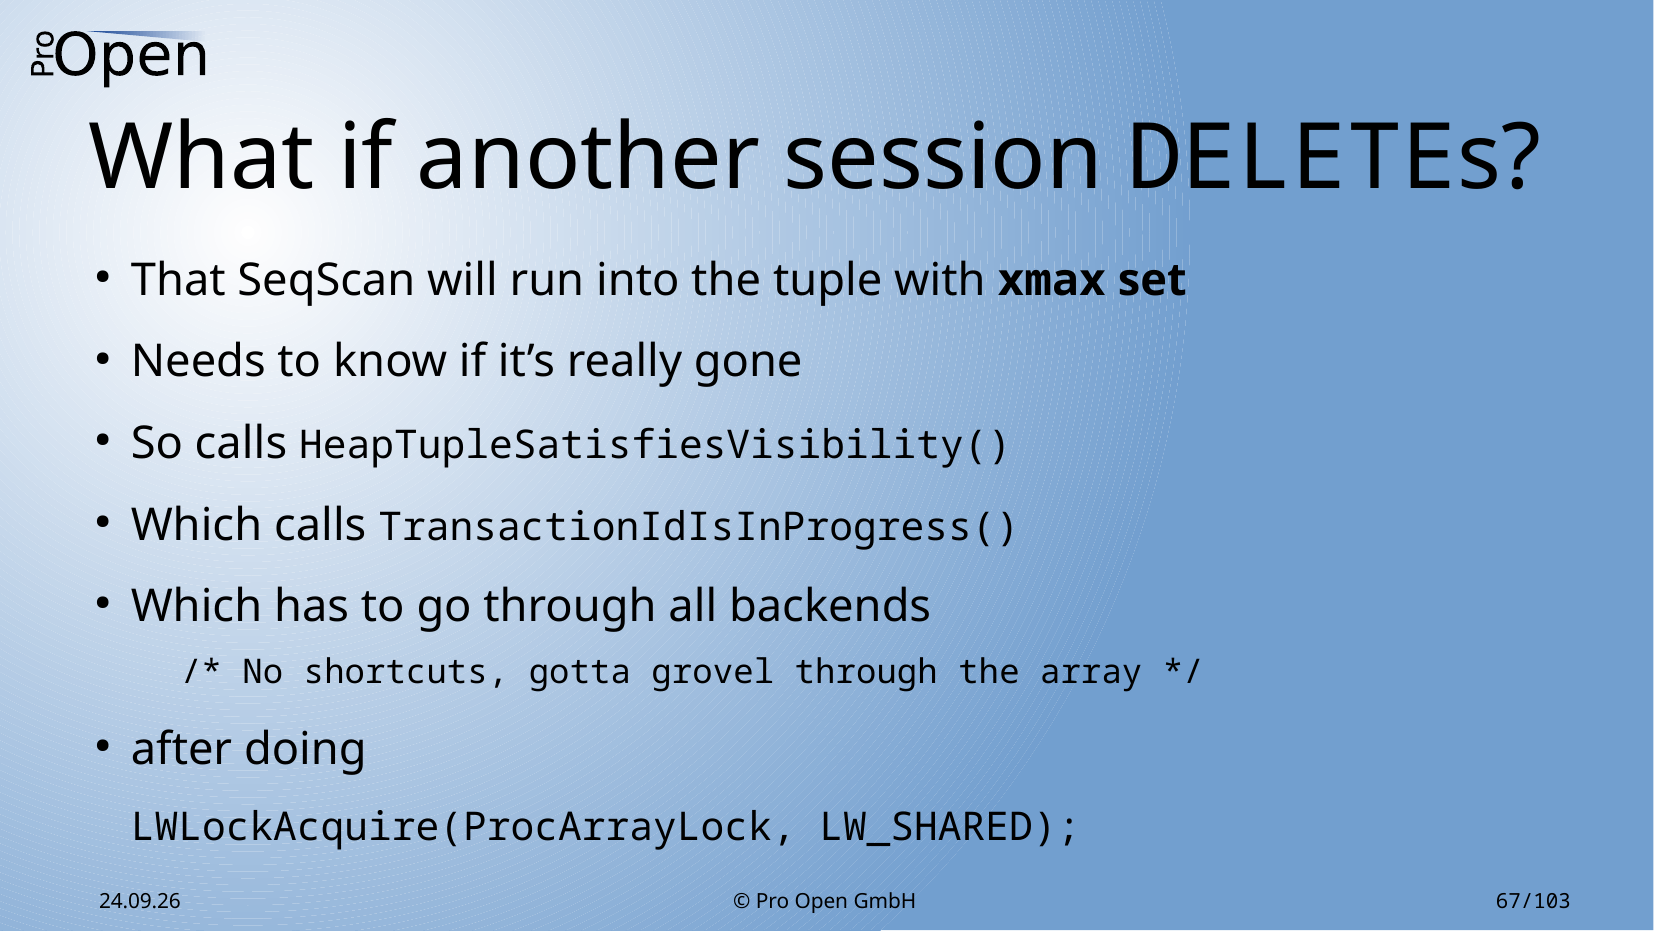

# What if another session DELETEs?
That SeqScan will run into the tuple with xmax set
Needs to know if it’s really gone
So calls HeapTupleSatisfiesVisibility()
Which calls TransactionIdIsInProgress()
Which has to go through all backends
	/* No shortcuts, gotta grovel through the array */
after doing
LWLockAcquire(ProcArrayLock, LW_SHARED);
© Pro Open GmbH
67